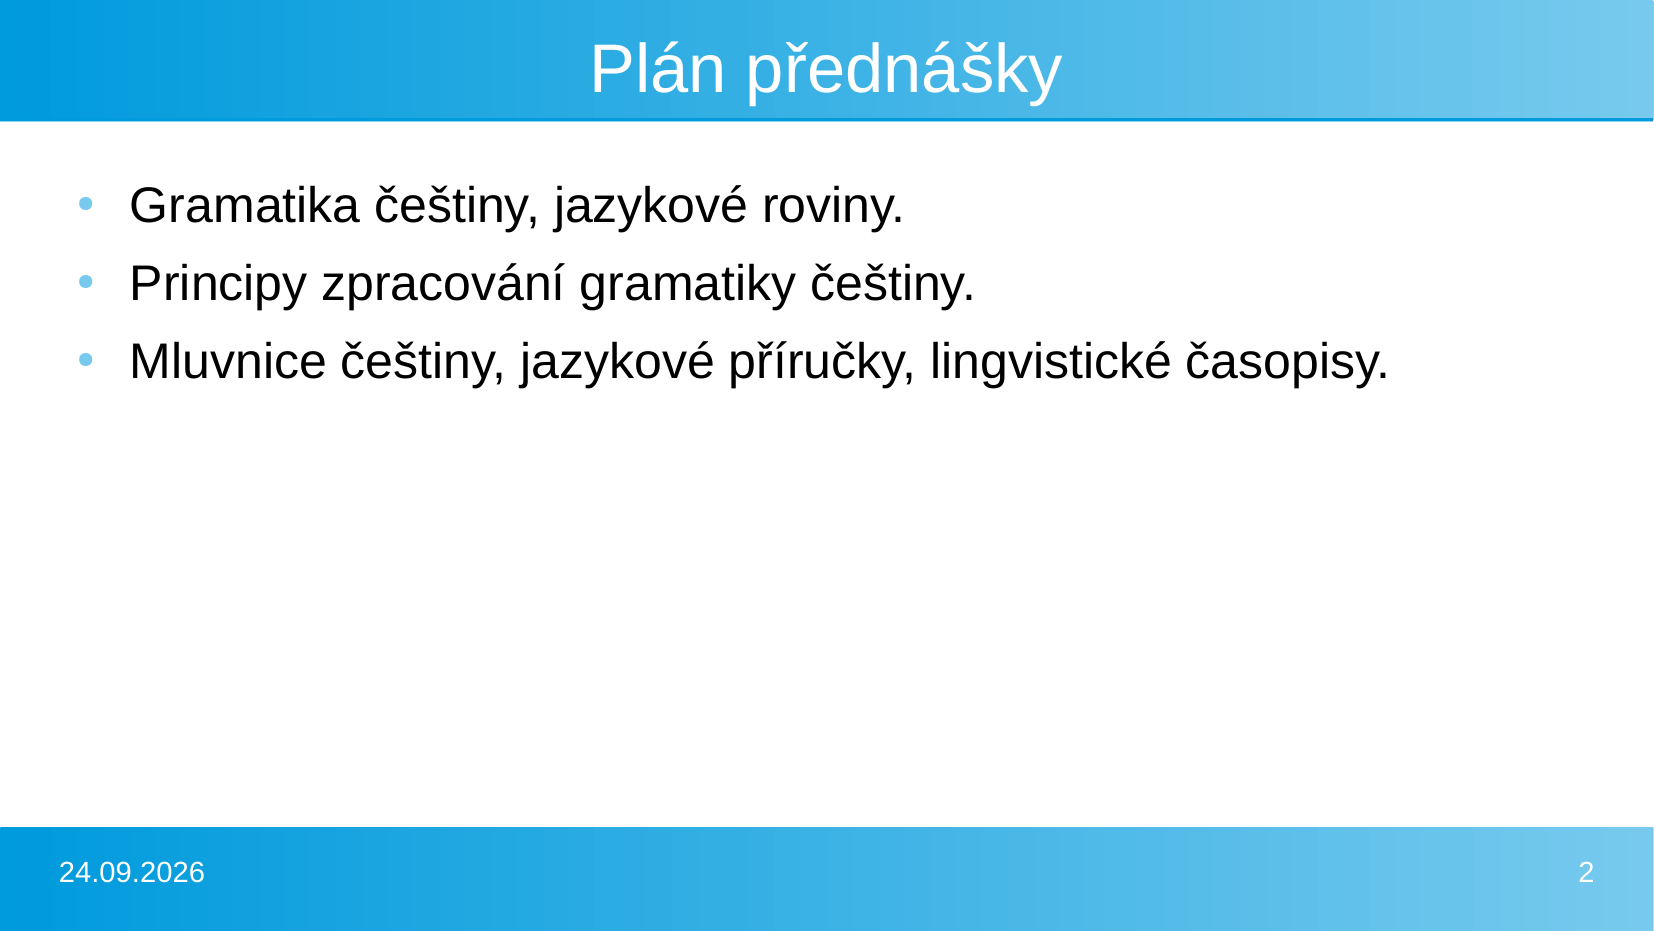

# Plán přednášky
Gramatika češtiny, jazykové roviny.
Principy zpracování gramatiky češtiny.
Mluvnice češtiny, jazykové příručky, lingvistické časopisy.
2